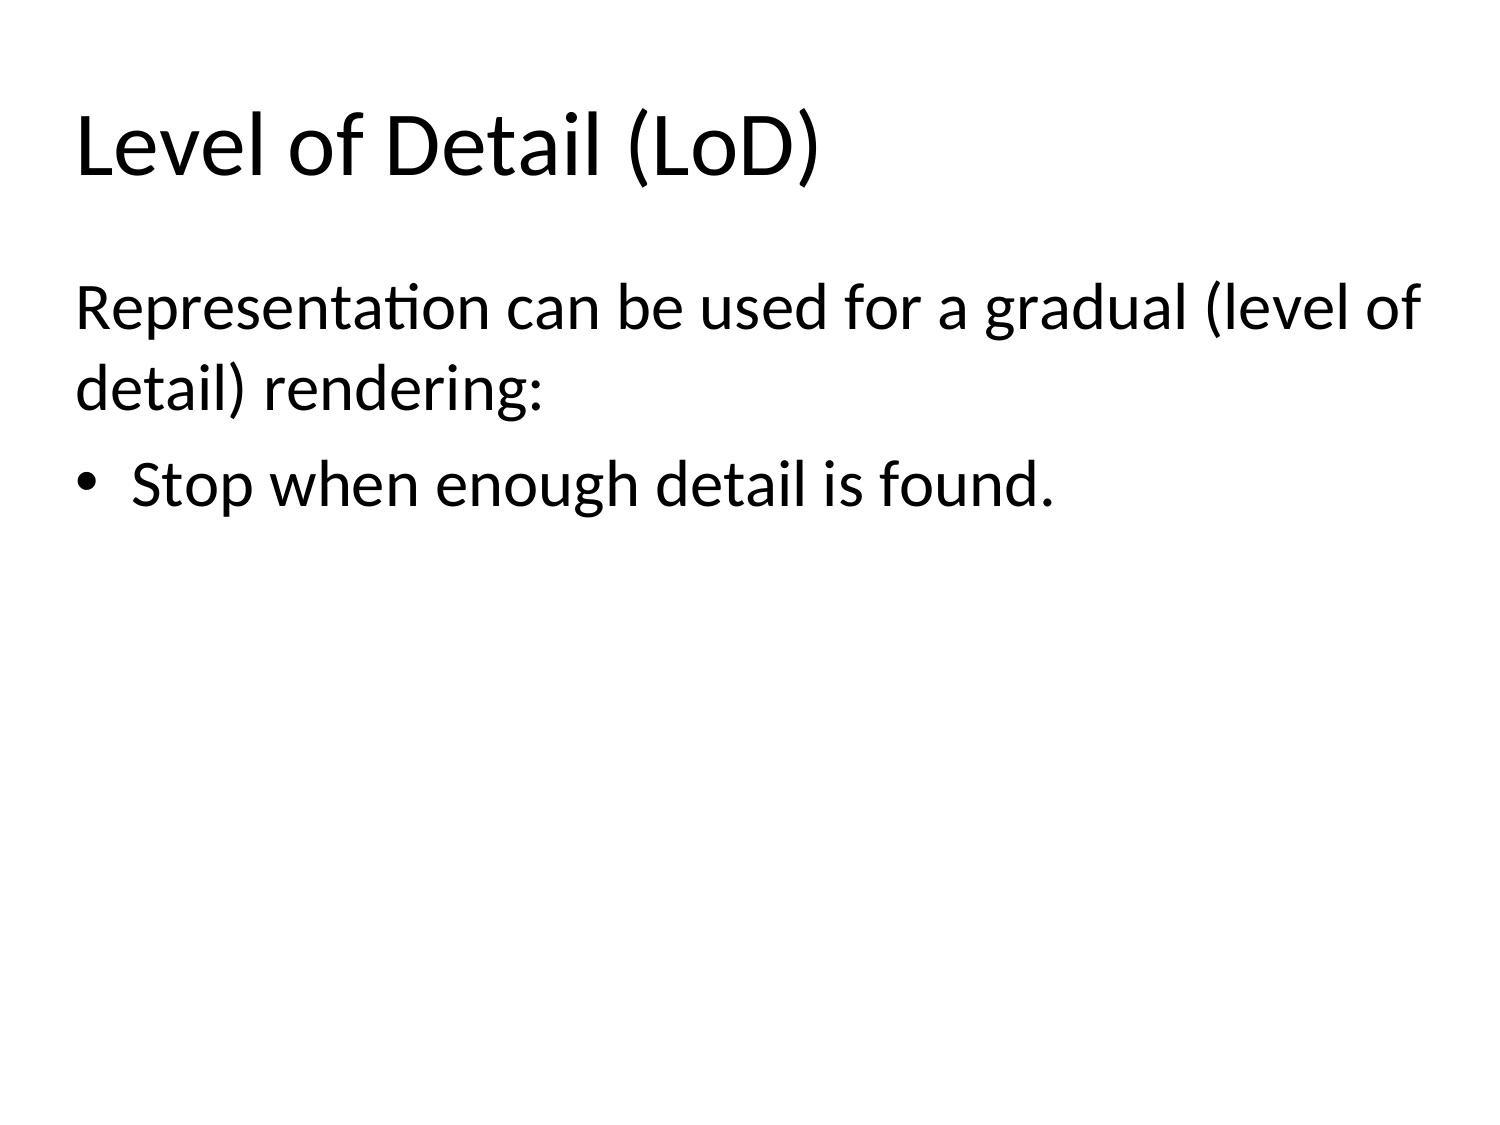

Level of Detail (LoD)
# Representation can be used for a gradual (level of detail) rendering:
Stop when enough detail is found.